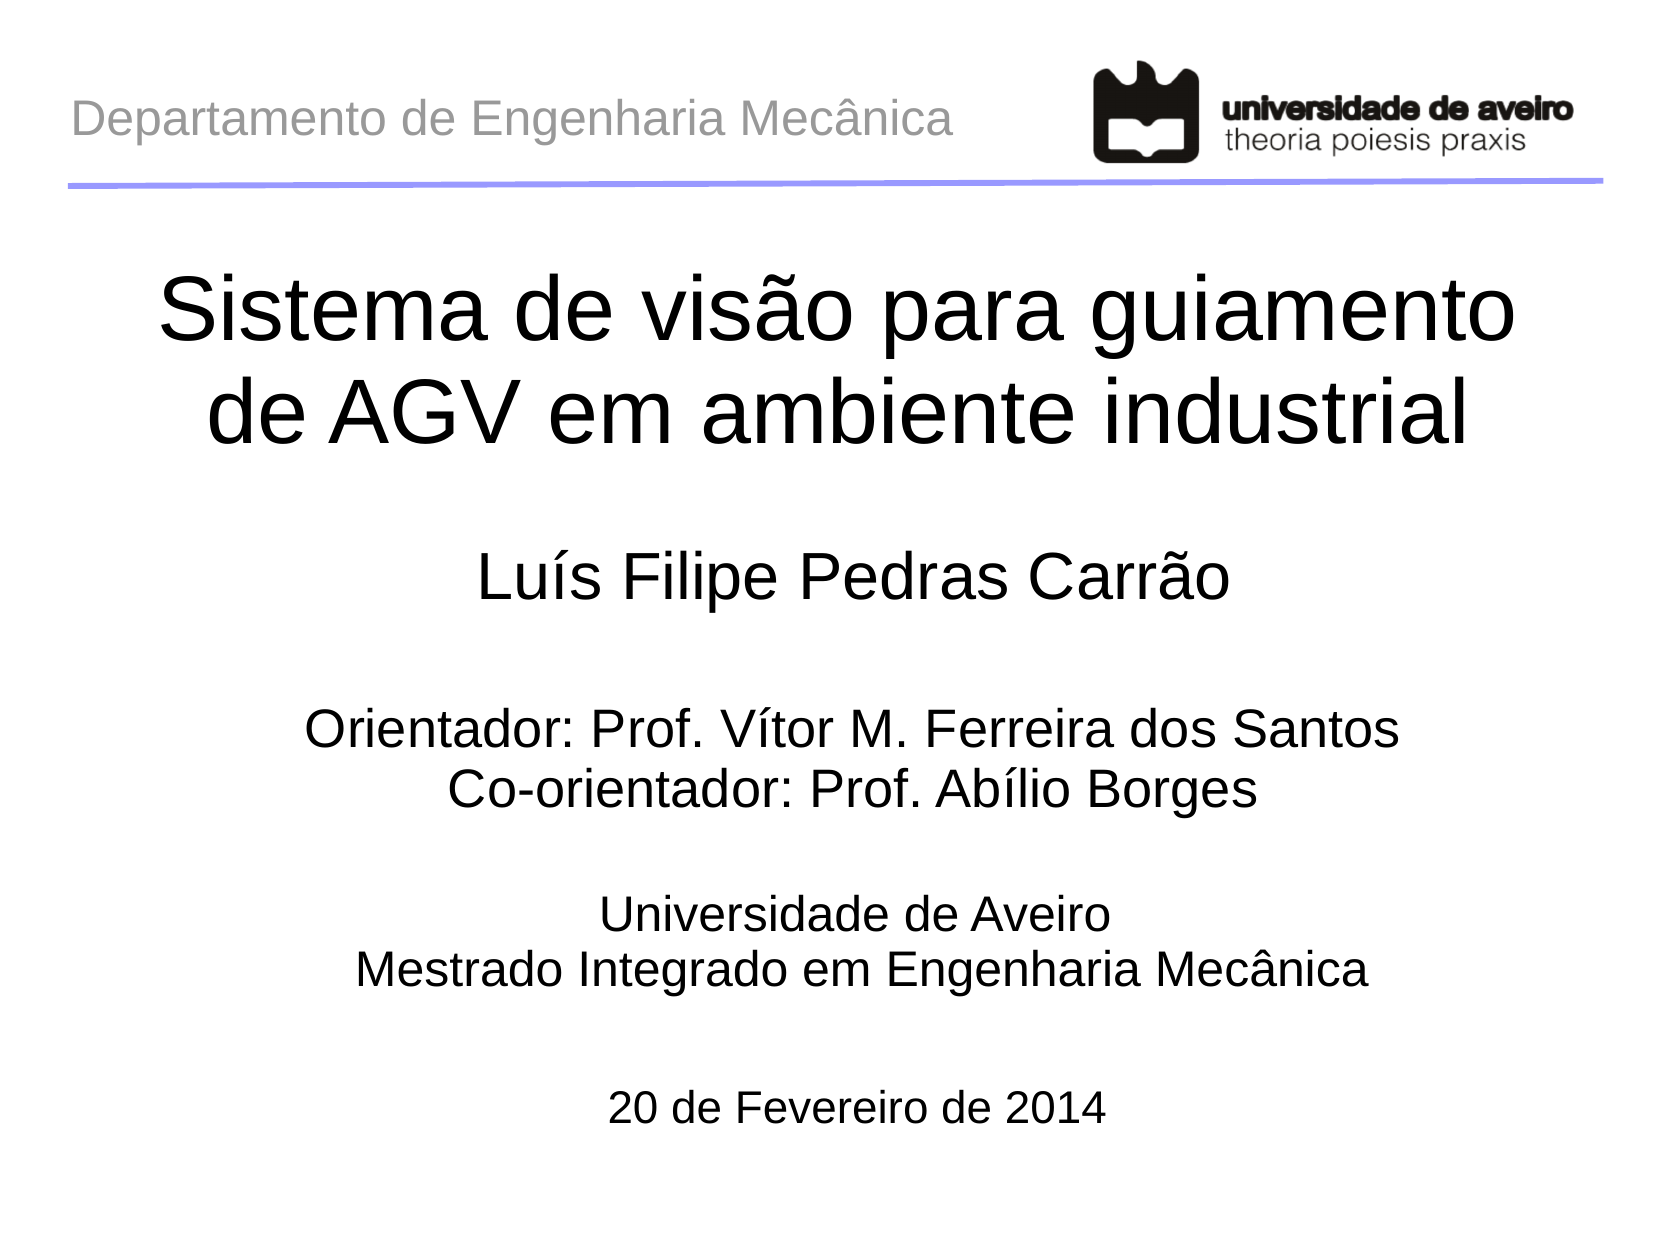

Departamento de Engenharia Mecânica
# Sistema de visão para guiamento de AGV em ambiente industrial
Luís Filipe Pedras Carrão
Orientador: Prof. Vítor M. Ferreira dos Santos
Co-orientador: Prof. Abílio Borges
Universidade de Aveiro
Mestrado Integrado em Engenharia Mecânica
20 de Fevereiro de 2014